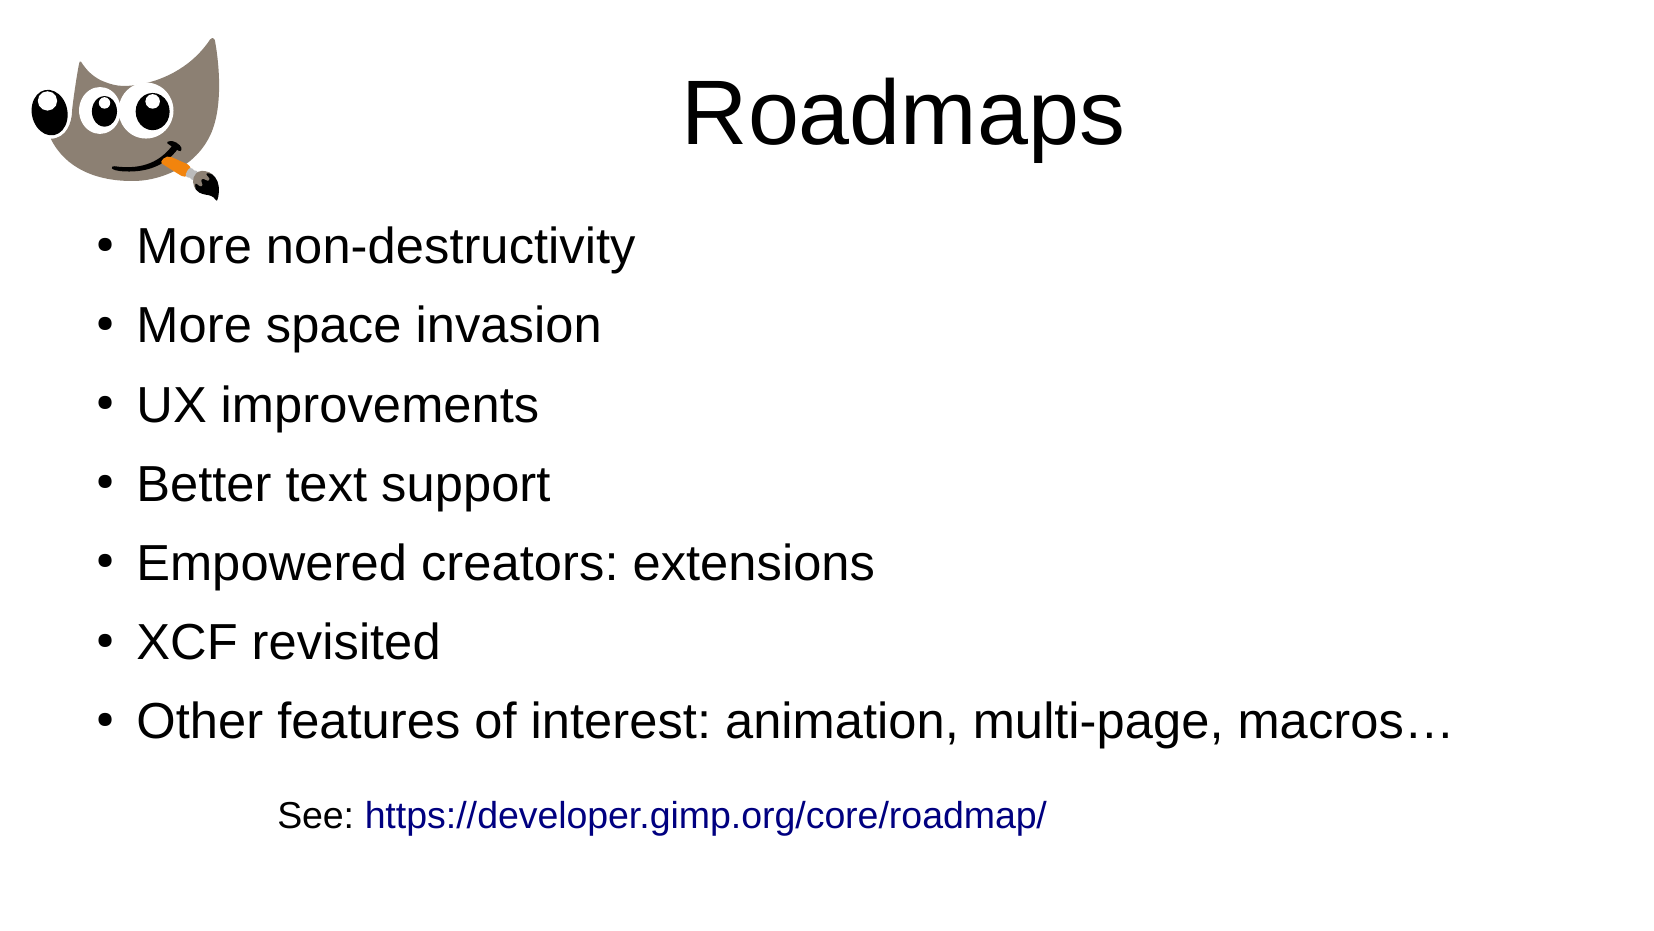

# Roadmaps
More non-destructivity
More space invasion
UX improvements
Better text support
Empowered creators: extensions
XCF revisited
Other features of interest: animation, multi-page, macros…
See: https://developer.gimp.org/core/roadmap/